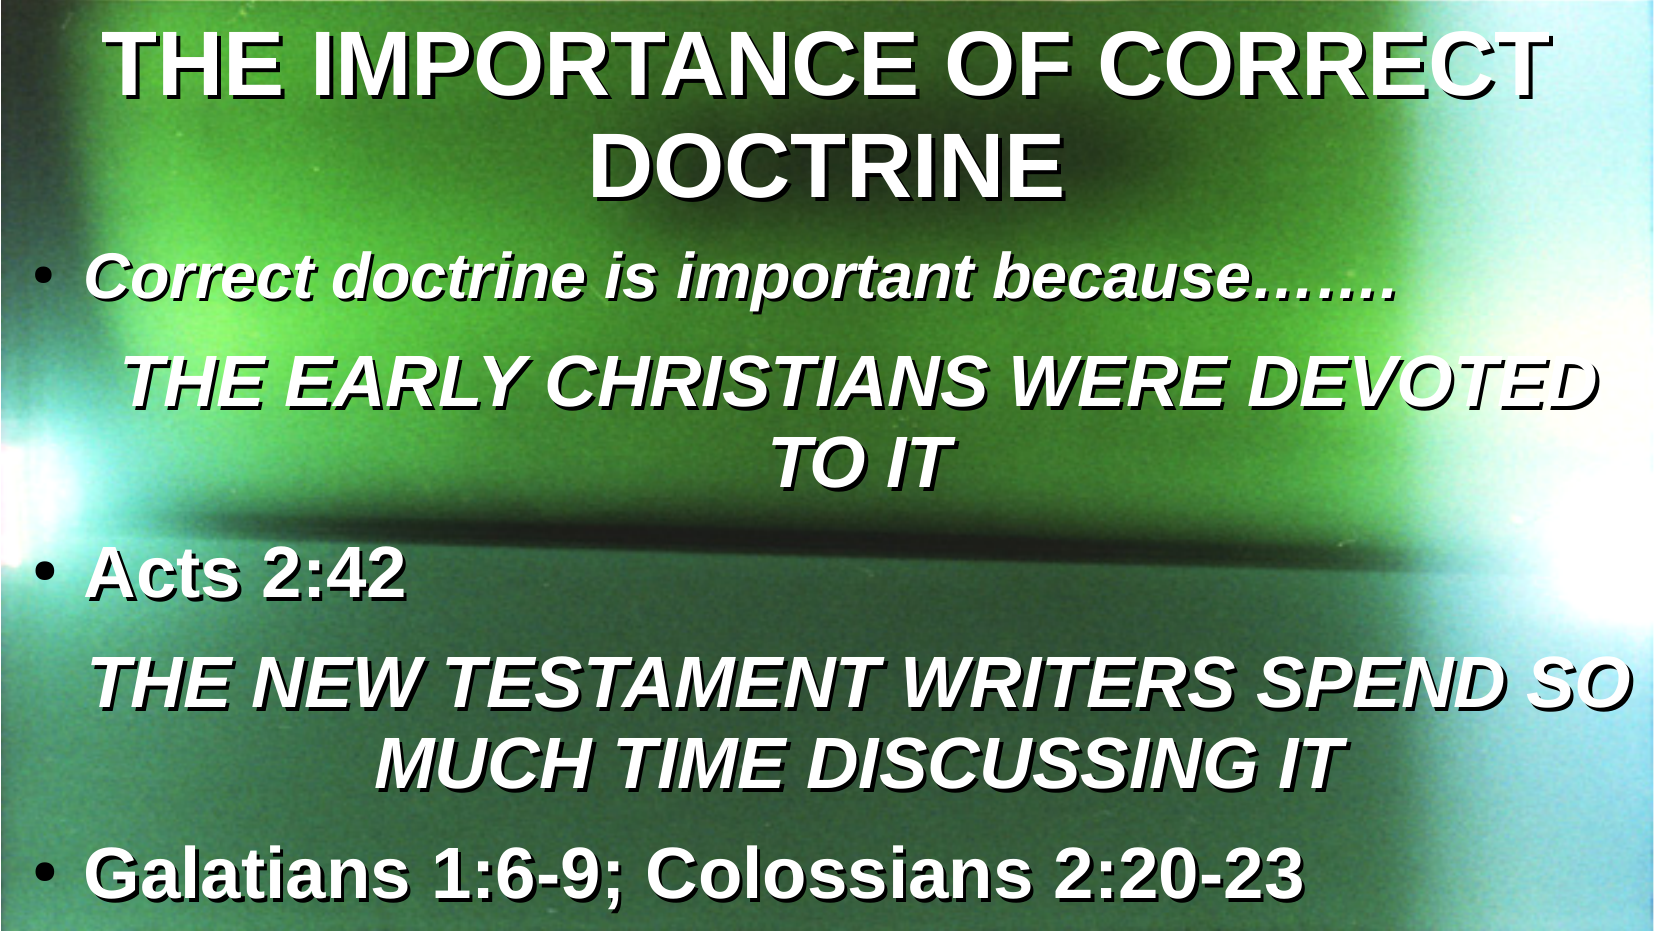

# THE IMPORTANCE OF CORRECT DOCTRINE
Correct doctrine is important because…….
THE EARLY CHRISTIANS WERE DEVOTED TO IT
Acts 2:42
THE NEW TESTAMENT WRITERS SPEND SO MUCH TIME DISCUSSING IT
Galatians 1:6-9; Colossians 2:20-23